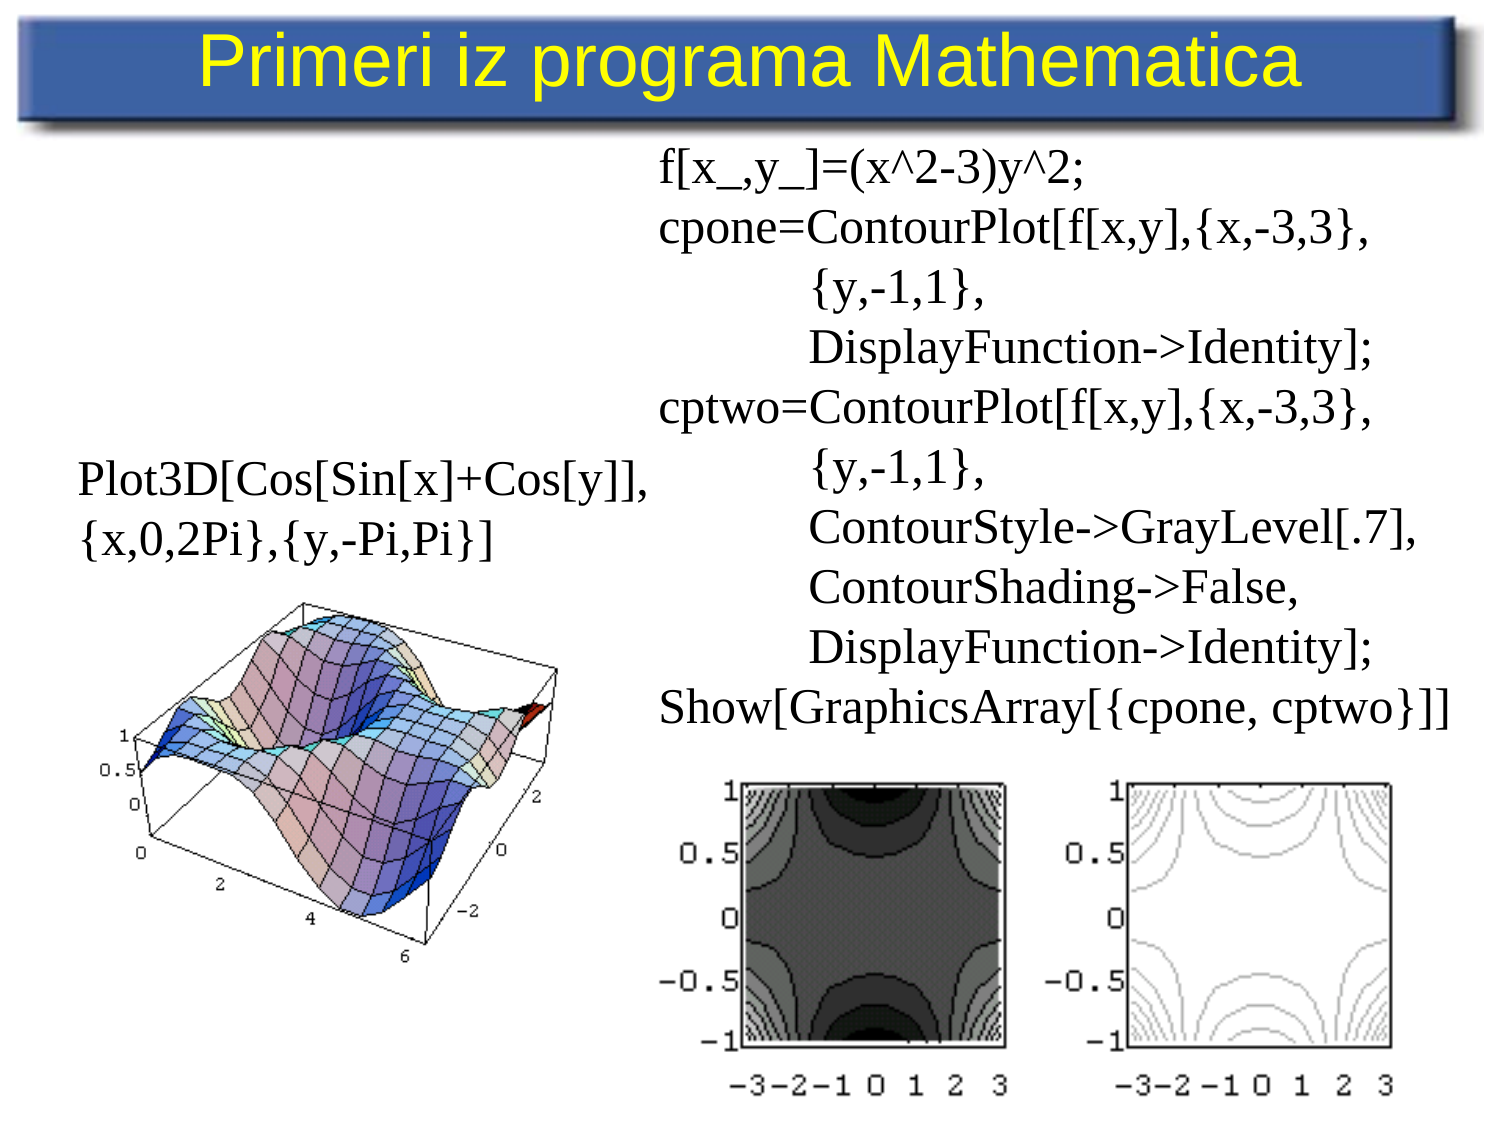

Primeri iz programa Mathematica
f[x_,y_]=(x^2-3)y^2;
cpone=ContourPlot[f[x,y],{x,-3,3},
	{y,-1,1},
	DisplayFunction->Identity];
cptwo=ContourPlot[f[x,y],{x,-3,3},
	{y,-1,1},
	ContourStyle->GrayLevel[.7],
	ContourShading->False,
	DisplayFunction->Identity];
Show[GraphicsArray[{cpone, cptwo}]]
Plot3D[Cos[Sin[x]+Cos[y]],
{x,0,2Pi},{y,-Pi,Pi}]